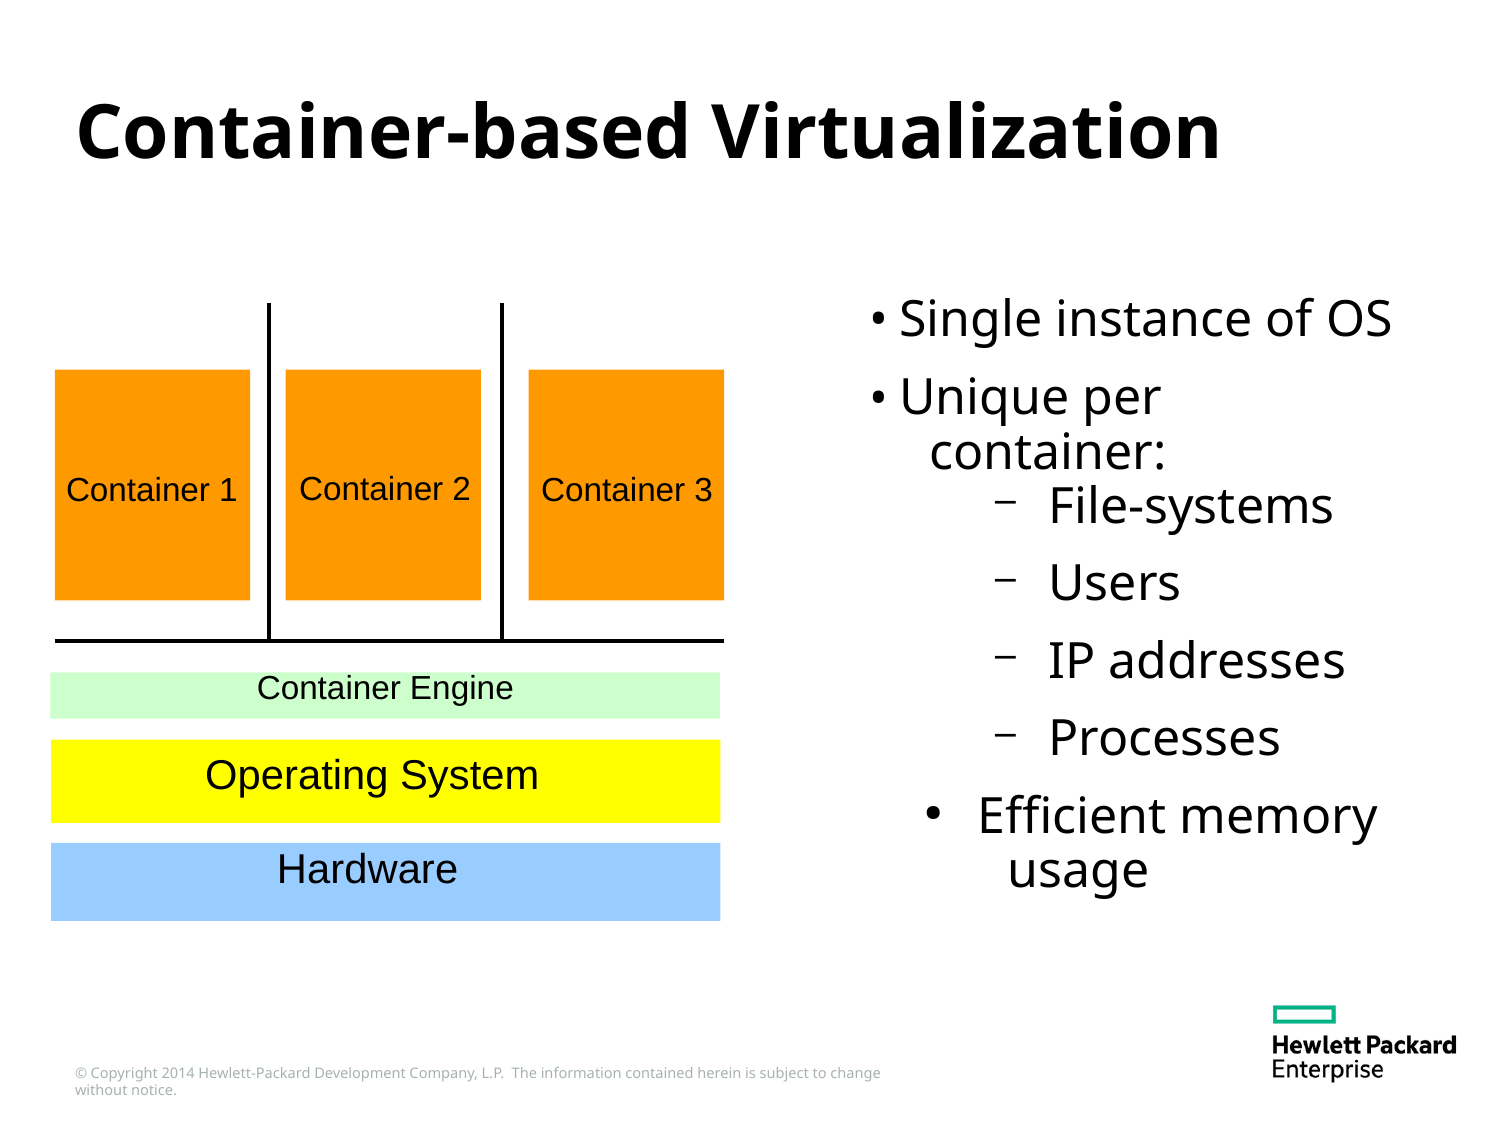

# Container-based Virtualization
Single instance of OS
Unique per container:
File-systems
Users
IP addresses
Processes
Efficient memory usage
Container 2
Container 1
Container 3
Container Engine
Operating System
Hardware